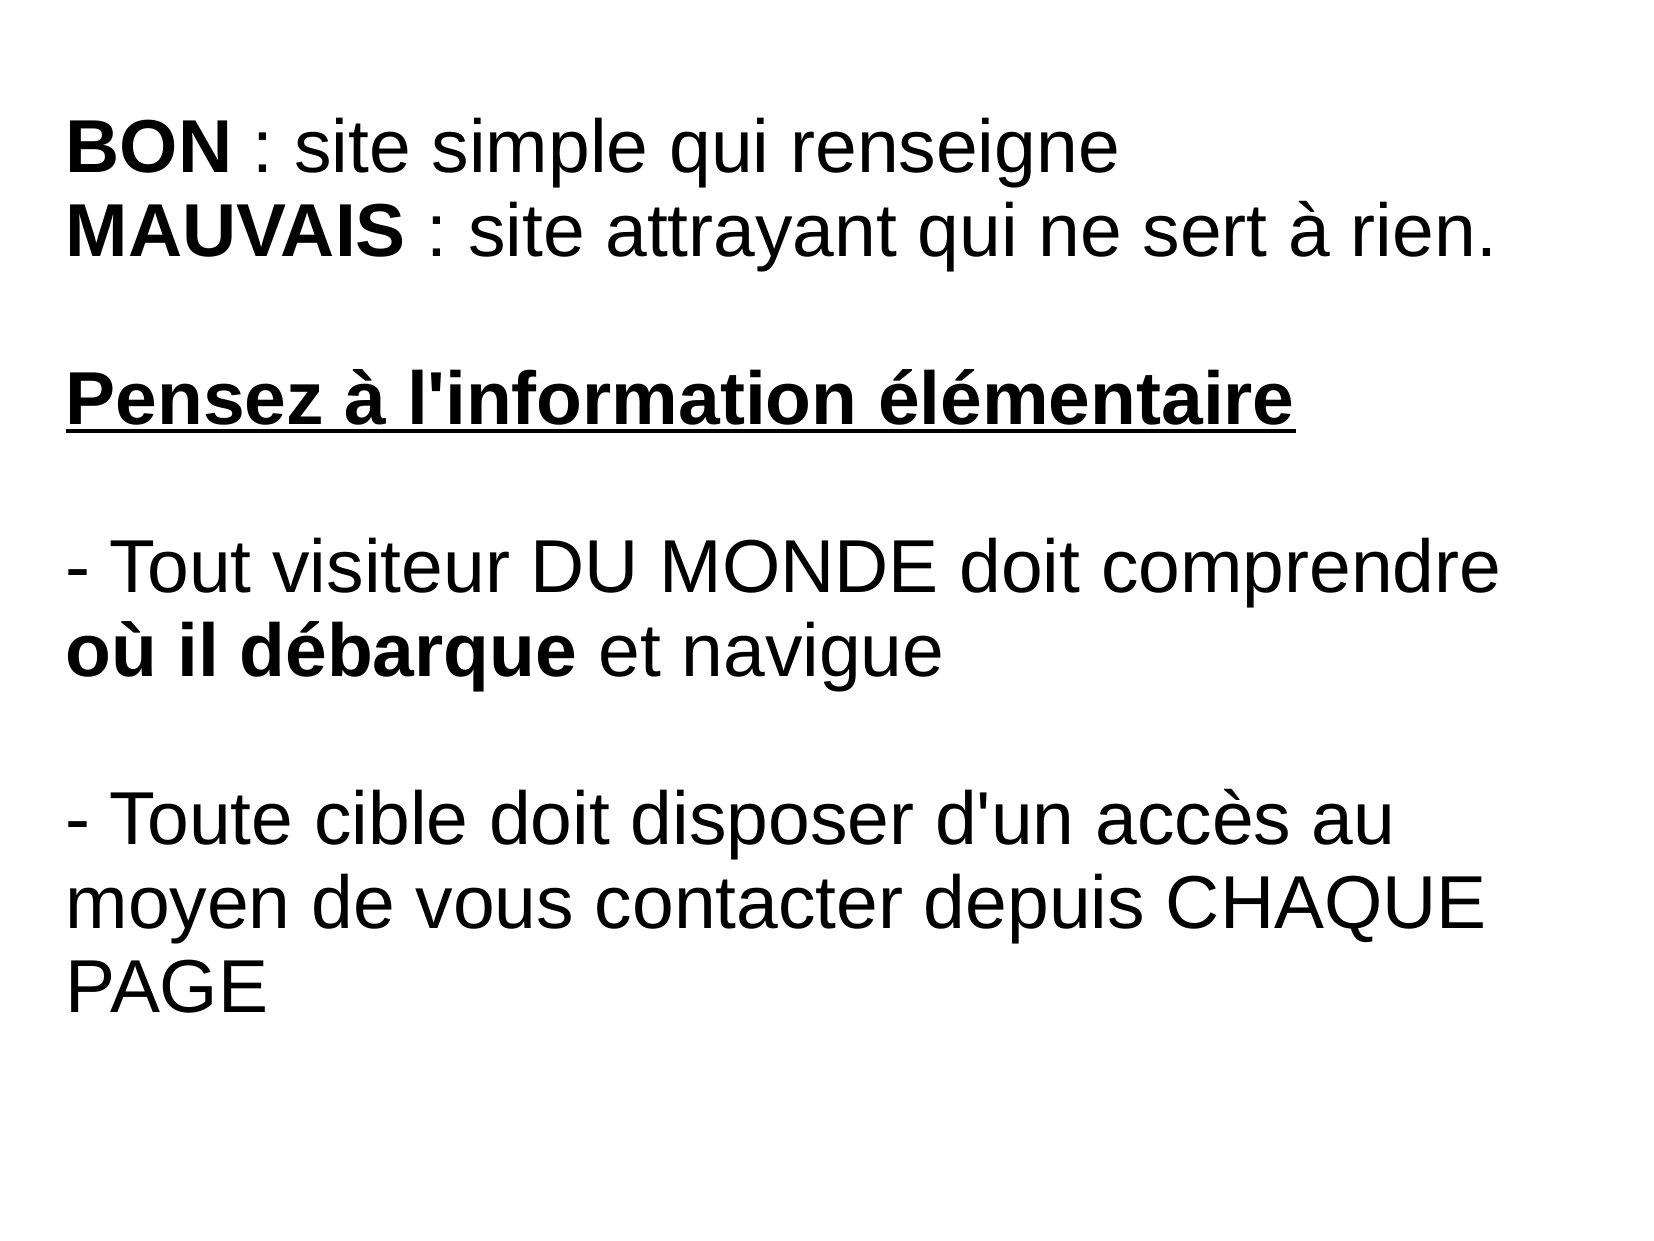

BON : site simple qui renseigne
MAUVAIS : site attrayant qui ne sert à rien.
Pensez à l'information élémentaire
- Tout visiteur DU MONDE doit comprendre où il débarque et navigue
- Toute cible doit disposer d'un accès au moyen de vous contacter depuis CHAQUE PAGE